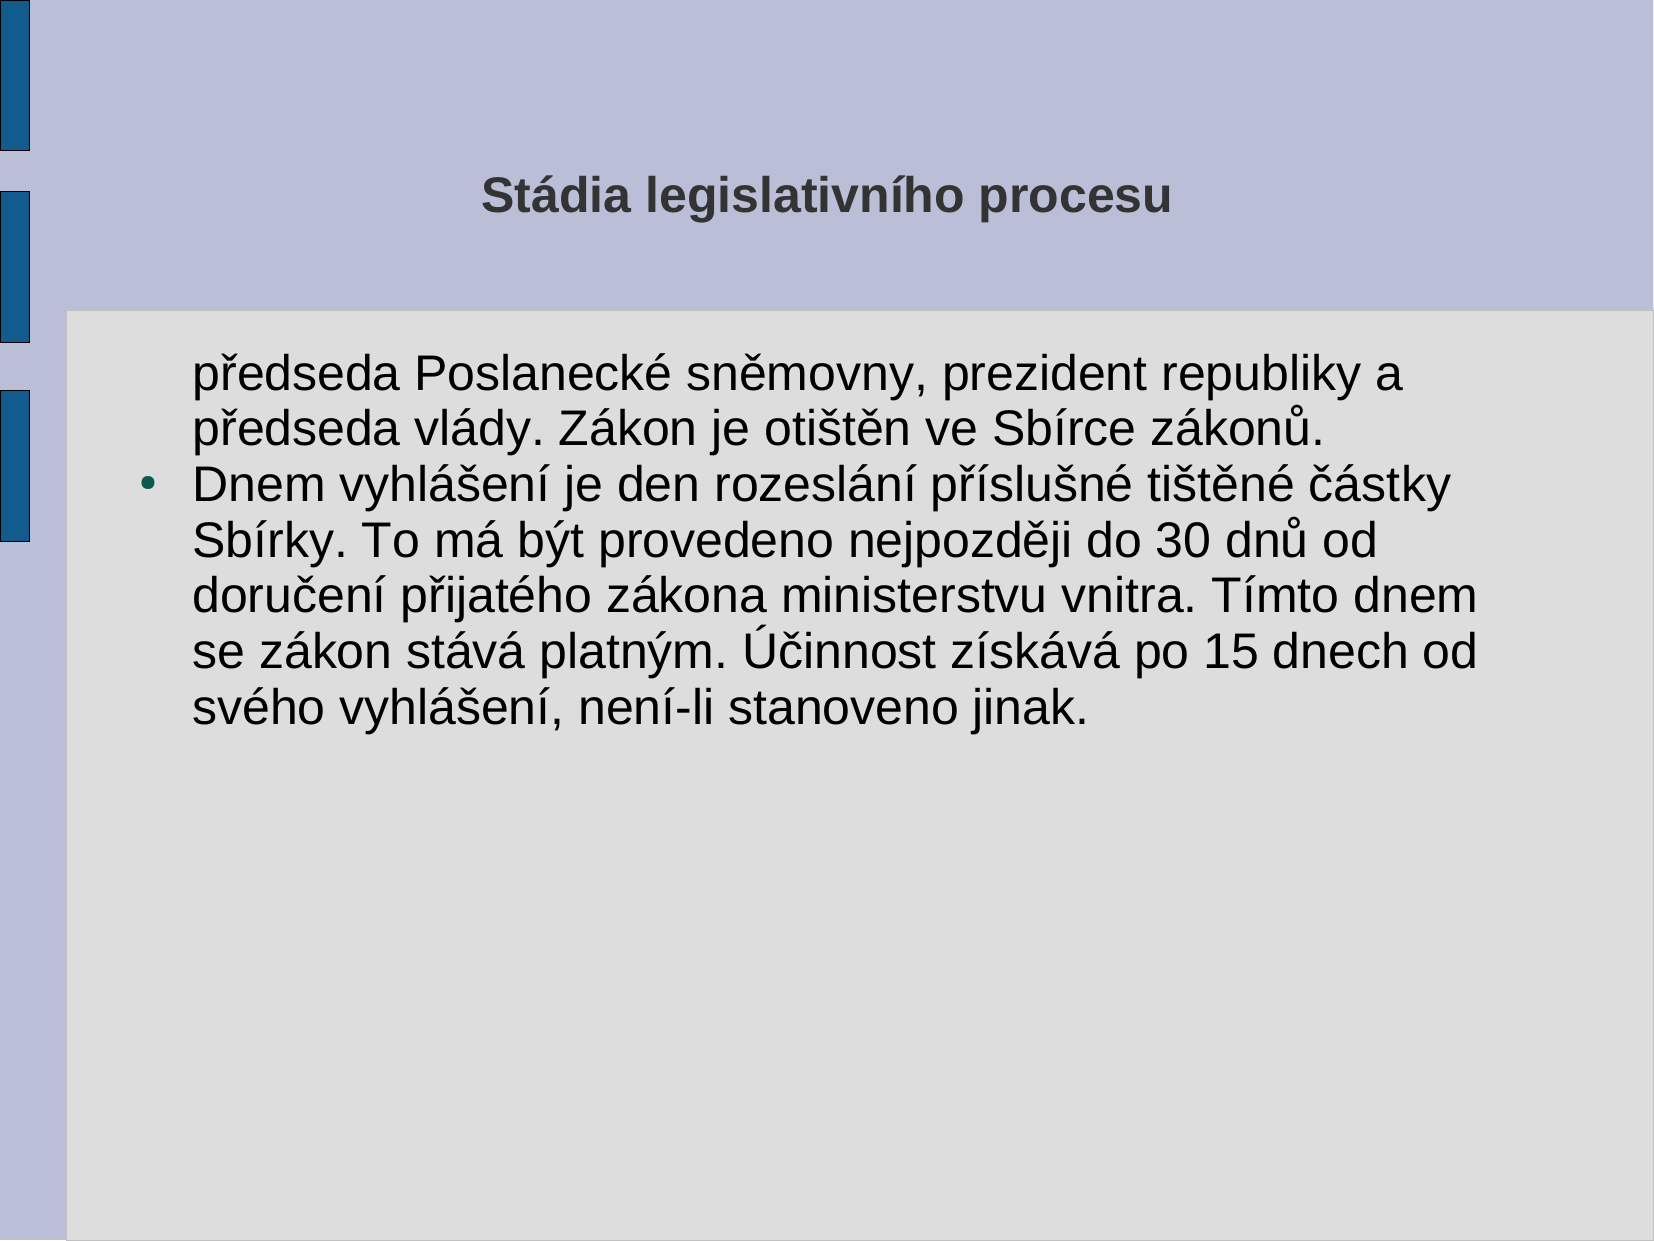

# Stádia legislativního procesu
předseda Poslanecké sněmovny, prezident republiky a předseda vlády. Zákon je otištěn ve Sbírce zákonů.
Dnem vyhlášení je den rozeslání příslušné tištěné částky Sbírky. To má být provedeno nejpozději do 30 dnů od doručení přijatého zákona ministerstvu vnitra. Tímto dnem se zákon stává platným. Účinnost získává po 15 dnech od svého vyhlášení, není-li stanoveno jinak.